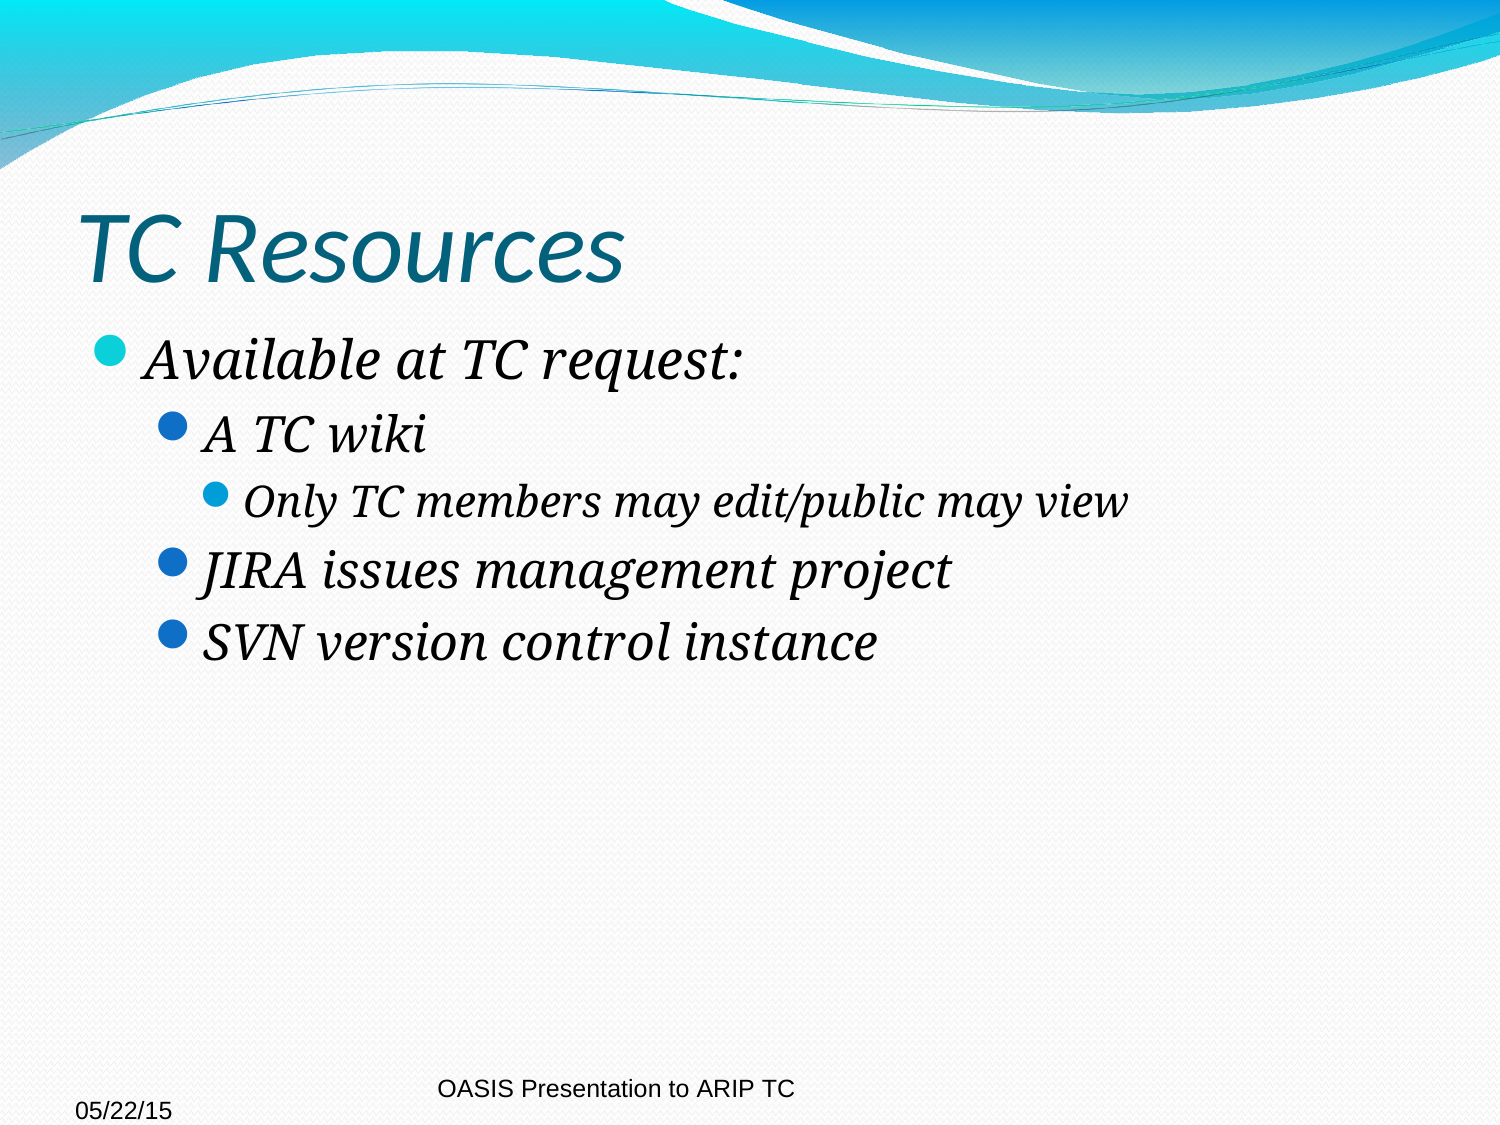

TC Resources
Available at TC request:
A TC wiki
Only TC members may edit/public may view
JIRA issues management project
SVN version control instance
OASIS Presentation to ARIP TC
05/22/15